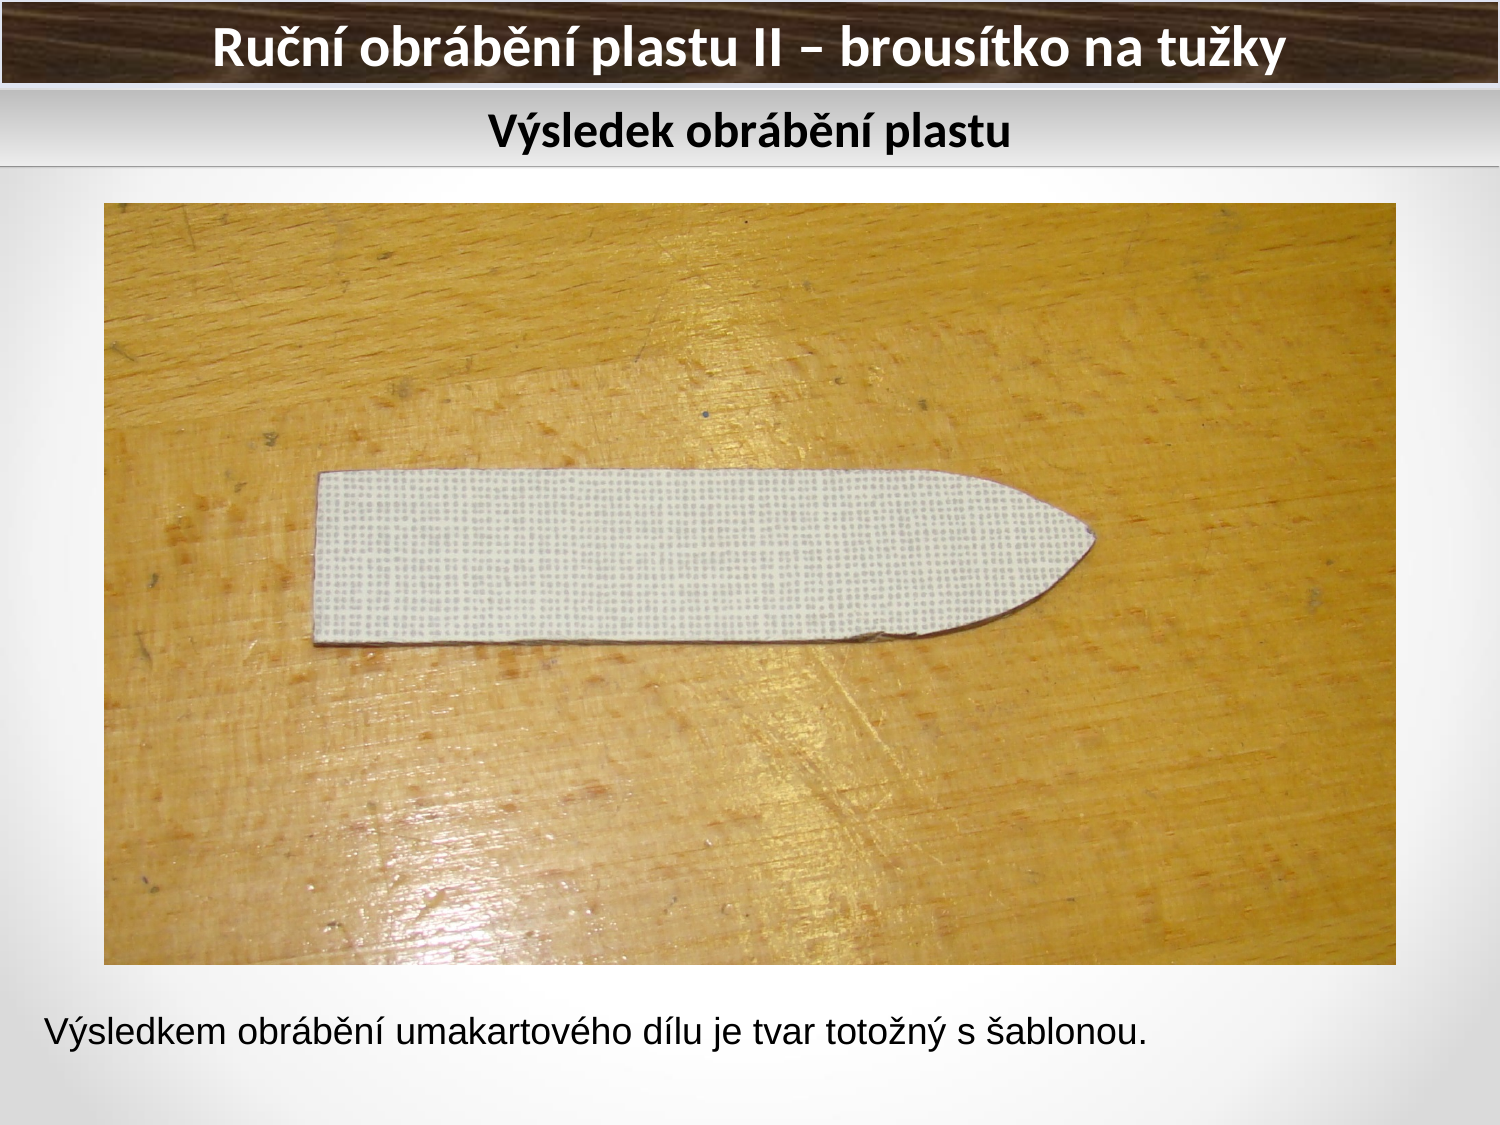

Ruční obrábění plastu II – brousítko na tužky
Výsledek obrábění plastu
Výsledkem obrábění umakartového dílu je tvar totožný s šablonou.